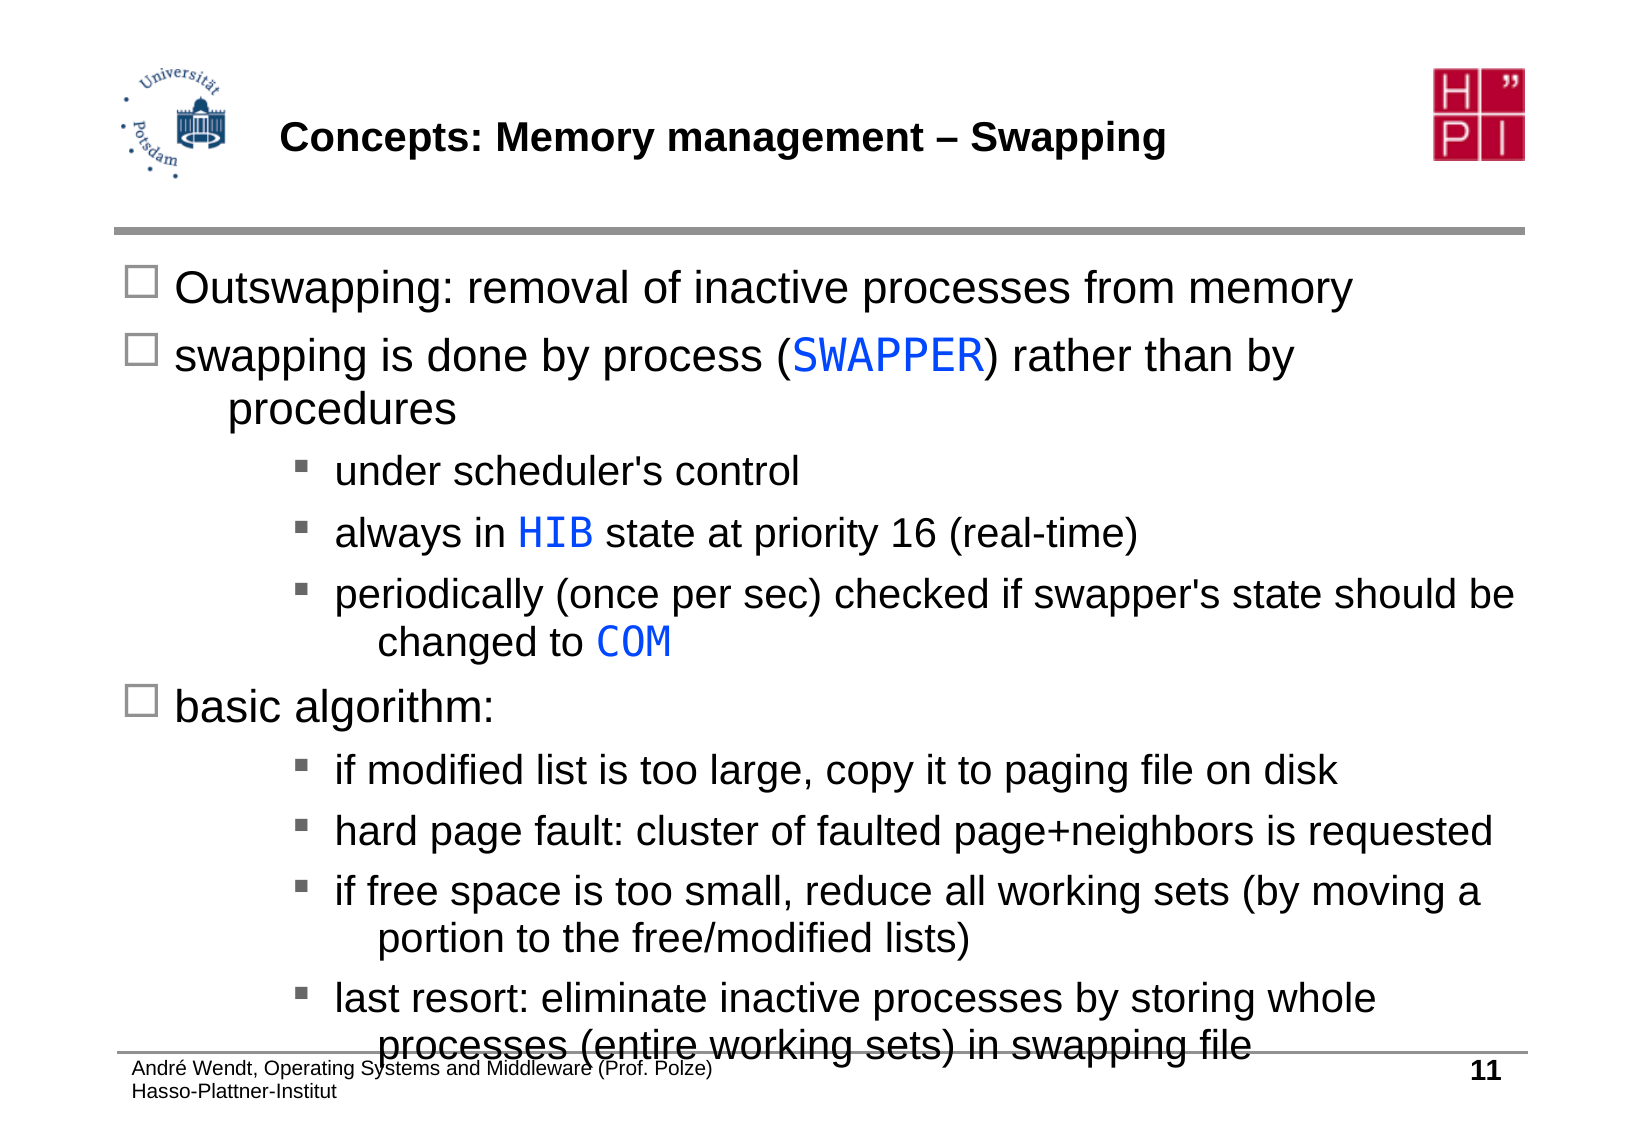

# Concepts: Memory management – Swapping
Outswapping: removal of inactive processes from memory
swapping is done by process (SWAPPER) rather than by procedures
under scheduler's control
always in HIB state at priority 16 (real-time)
periodically (once per sec) checked if swapper's state should be changed to COM
basic algorithm:
if modified list is too large, copy it to paging file on disk
hard page fault: cluster of faulted page+neighbors is requested
if free space is too small, reduce all working sets (by moving a portion to the free/modified lists)
last resort: eliminate inactive processes by storing whole processes (entire working sets) in swapping file